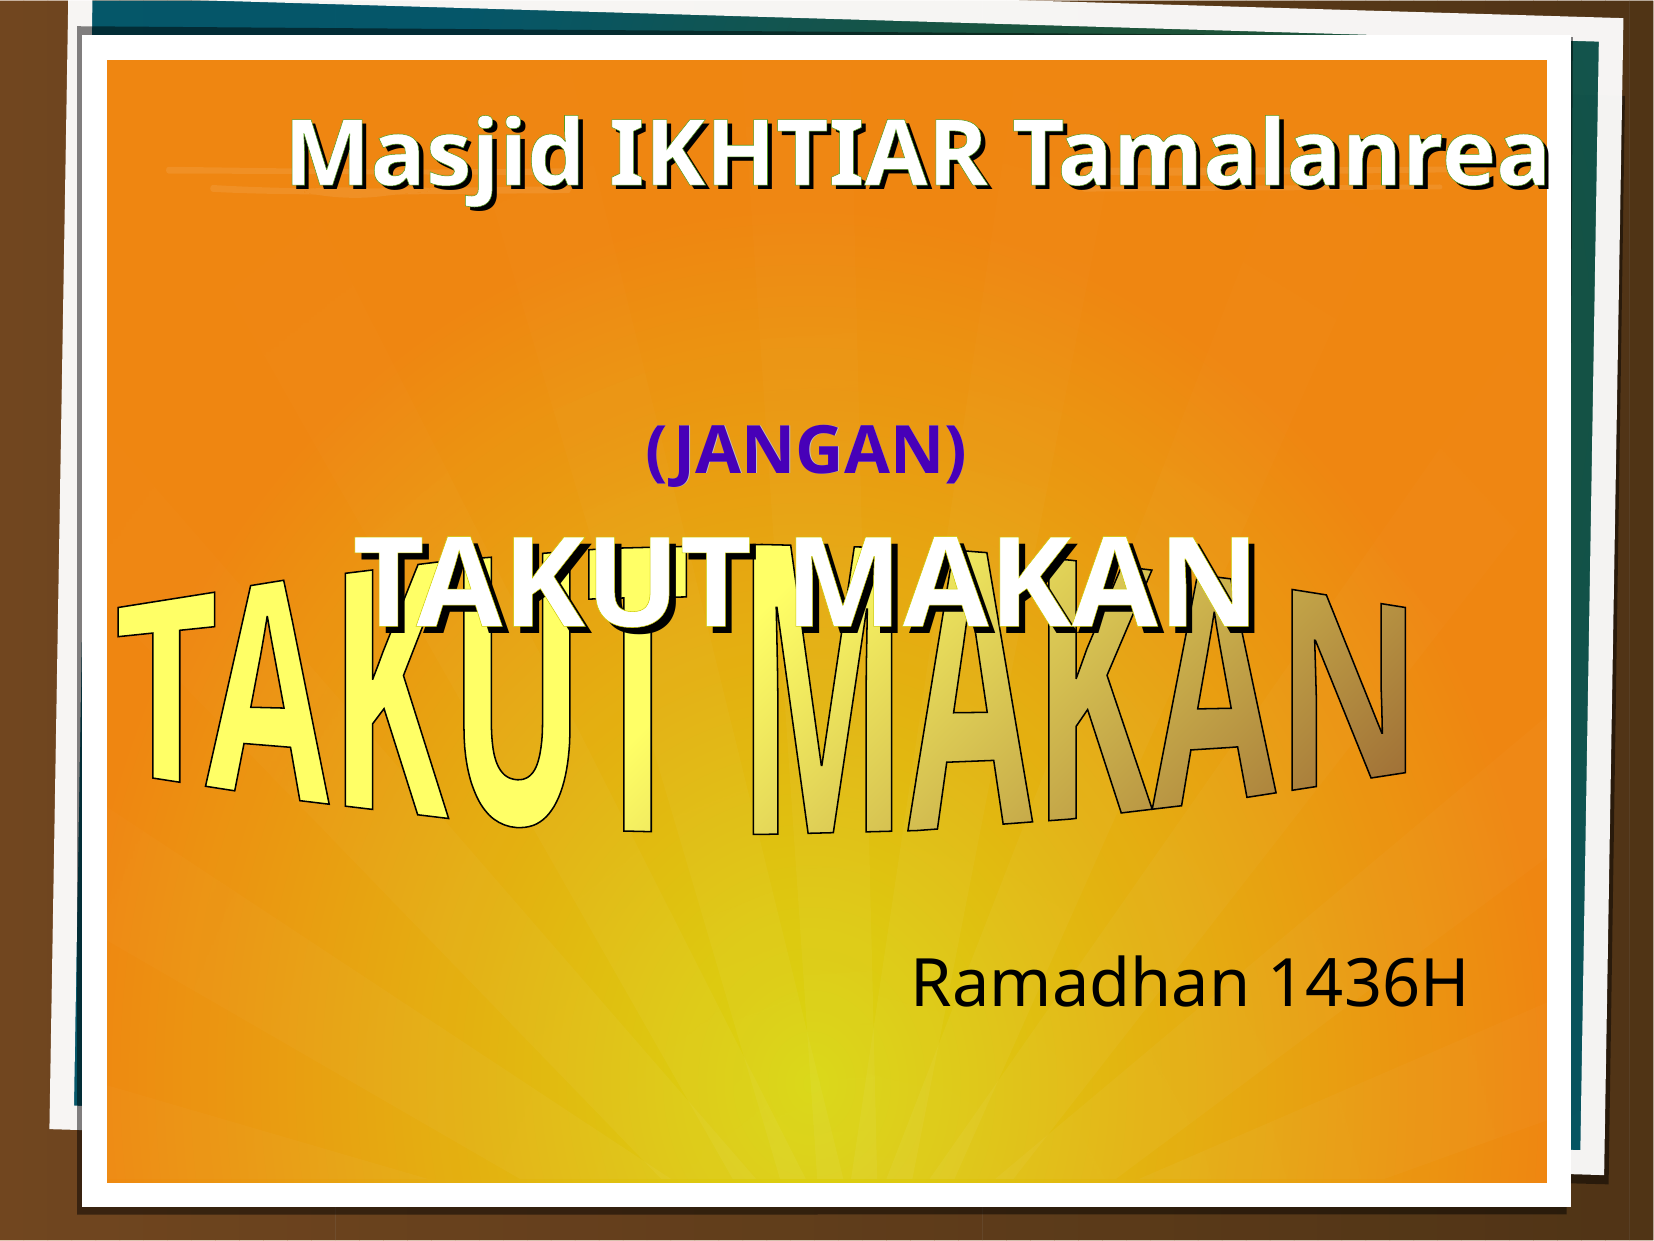

# Masjid IKHTIAR Tamalanrea
(JANGAN)
TAKUT MAKAN
Ramadhan 1436H
TAKUT MAKAN